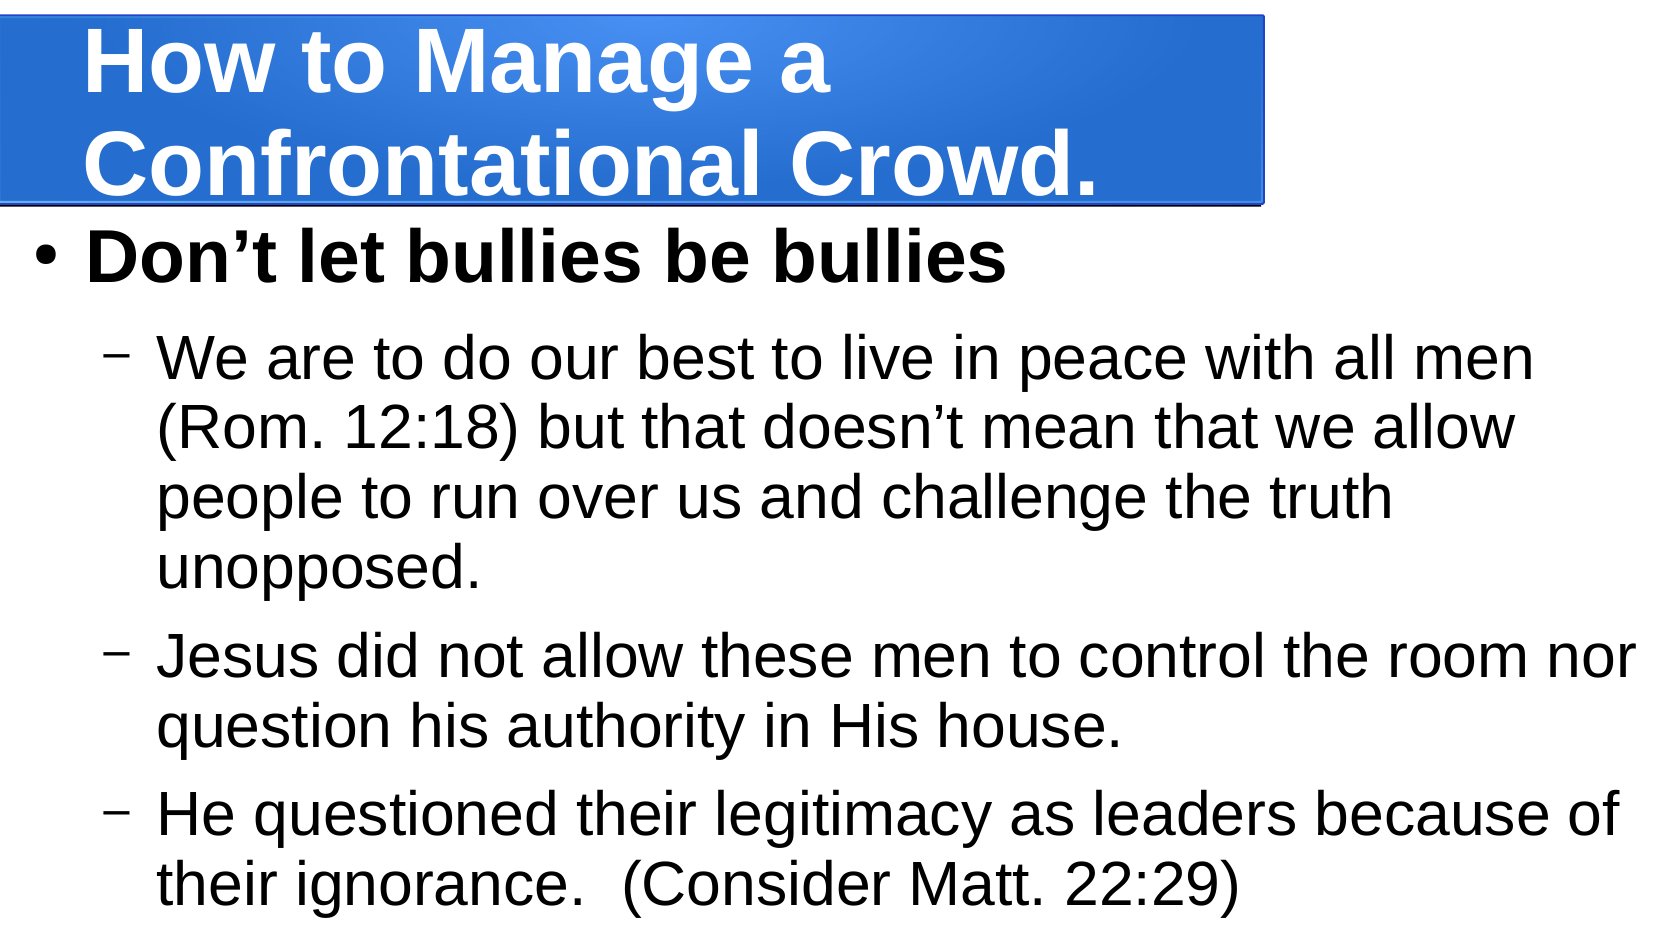

# How to Manage a Confrontational Crowd.
Don’t let bullies be bullies
We are to do our best to live in peace with all men (Rom. 12:18) but that doesn’t mean that we allow people to run over us and challenge the truth unopposed.
Jesus did not allow these men to control the room nor question his authority in His house.
He questioned their legitimacy as leaders because of their ignorance. (Consider Matt. 22:29)